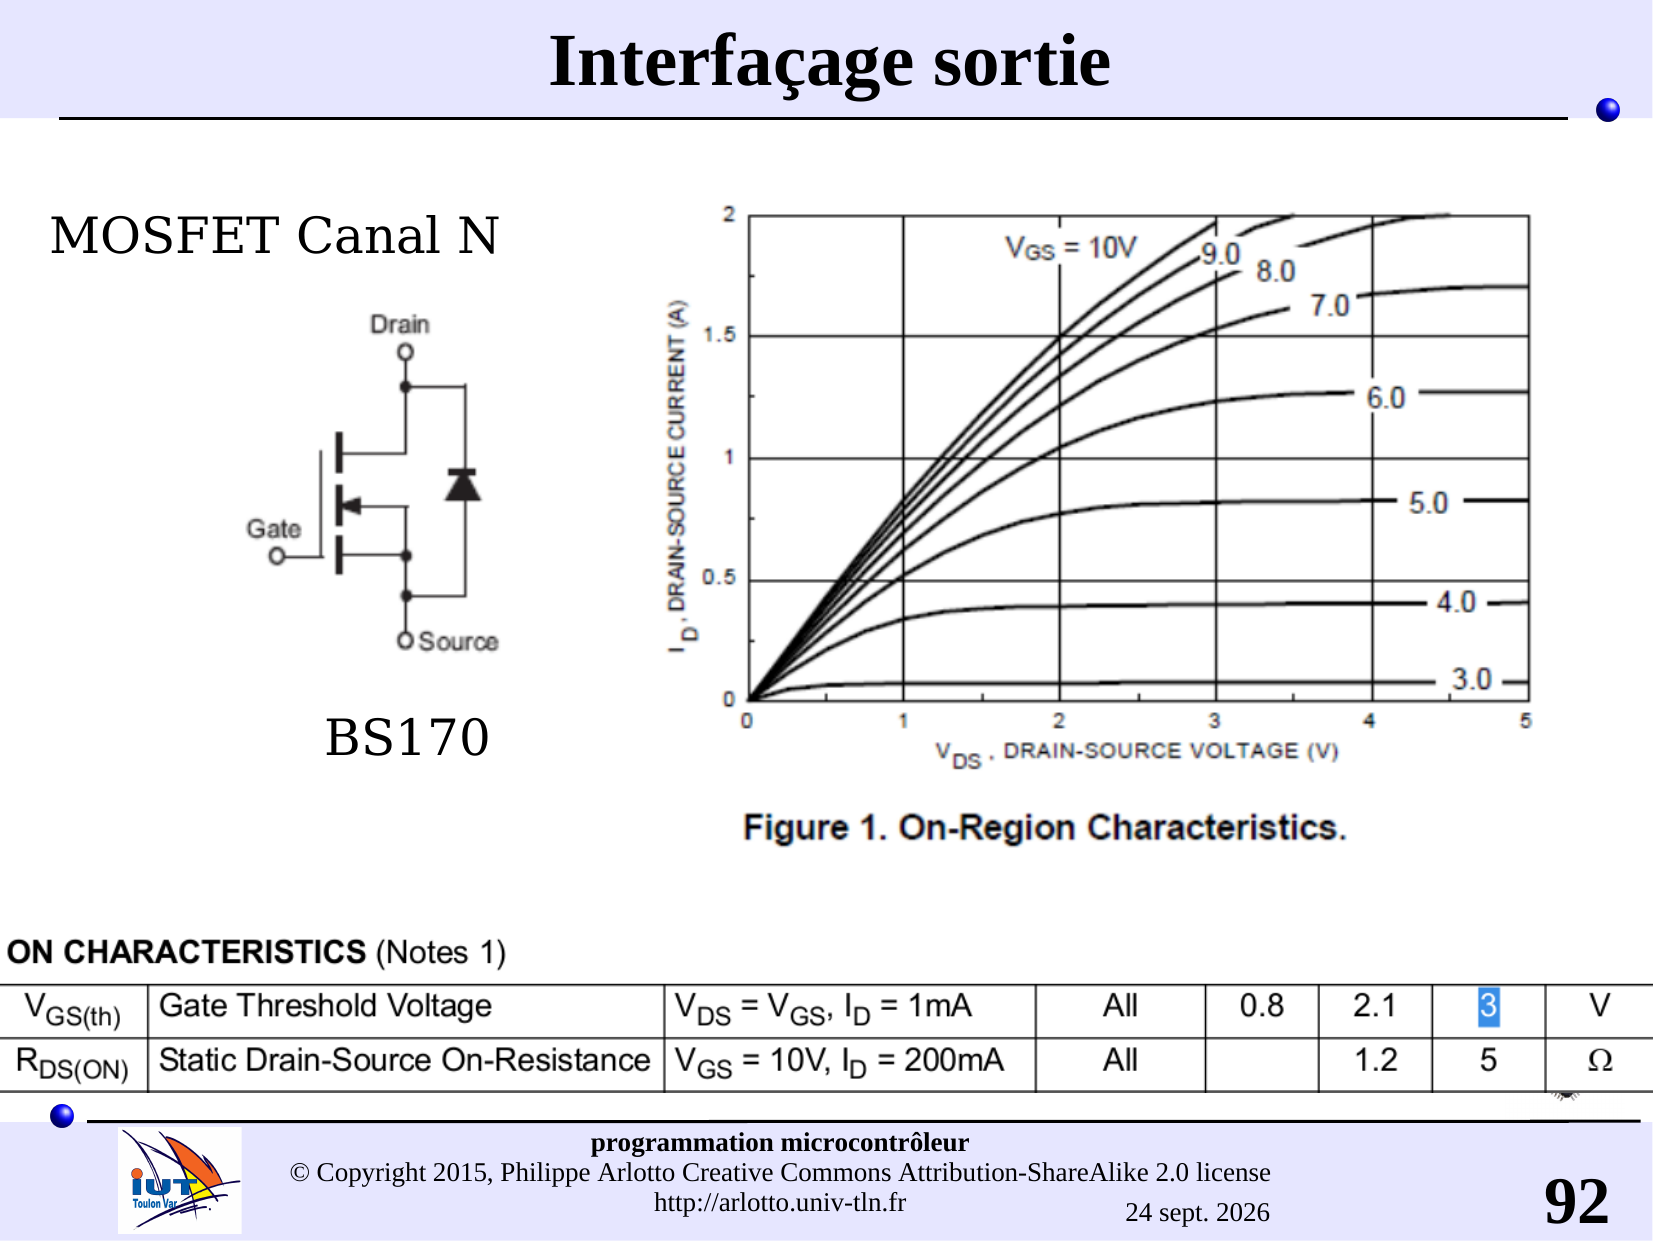

# Interfaçage sortie
MOSFET Canal N
BS170